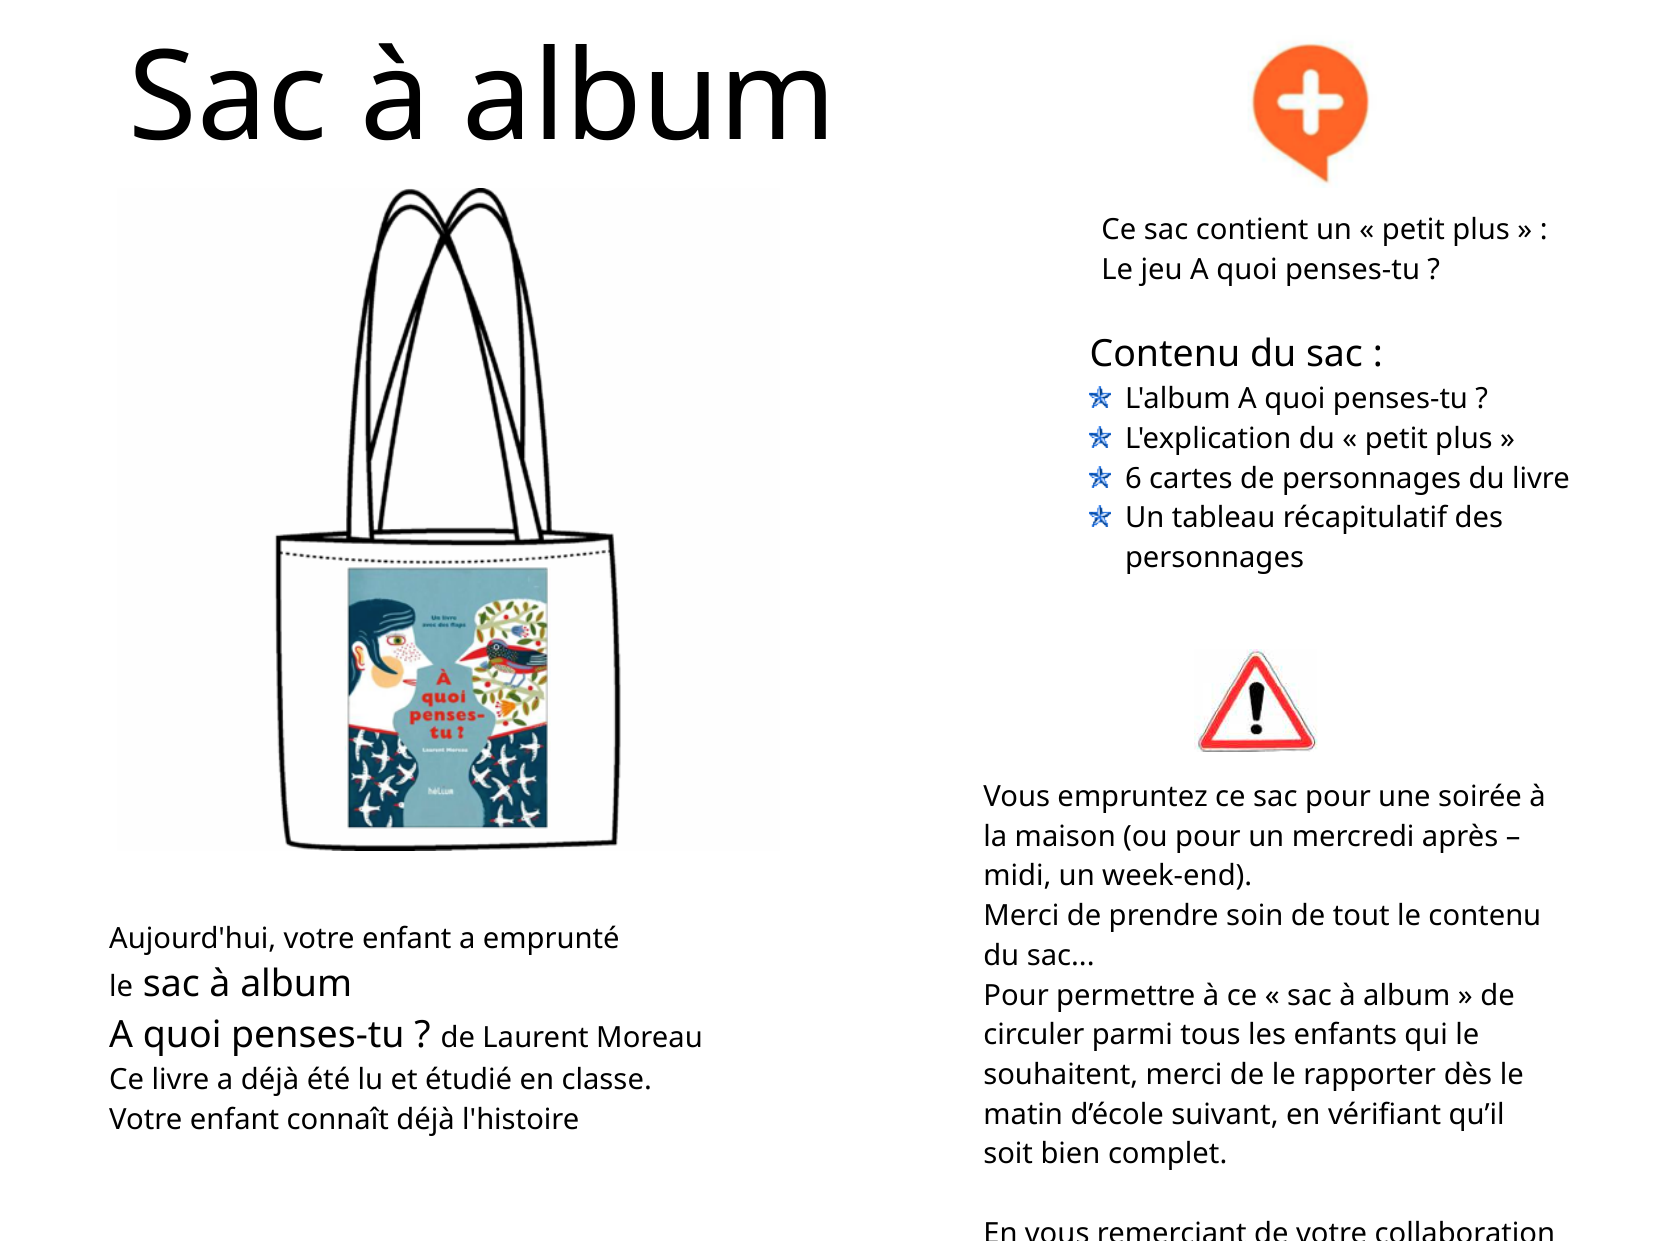

Sac à album
Ce sac contient un « petit plus » :
Le jeu A quoi penses-tu ?
Contenu du sac :
L'album A quoi penses-tu ?
L'explication du « petit plus »
6 cartes de personnages du livre
Un tableau récapitulatif des personnages
Vous empruntez ce sac pour une soirée à la maison (ou pour un mercredi après – midi, un week-end).
Merci de prendre soin de tout le contenu du sac...
Pour permettre à ce « sac à album » de circuler parmi tous les enfants qui le souhaitent, merci de le rapporter dès le matin d’école suivant, en vérifiant qu’il soit bien complet.
En vous remerciant de votre collaboration
Aujourd'hui, votre enfant a emprunté
le sac à album
A quoi penses-tu ? de Laurent Moreau
Ce livre a déjà été lu et étudié en classe.
Votre enfant connaît déjà l'histoire